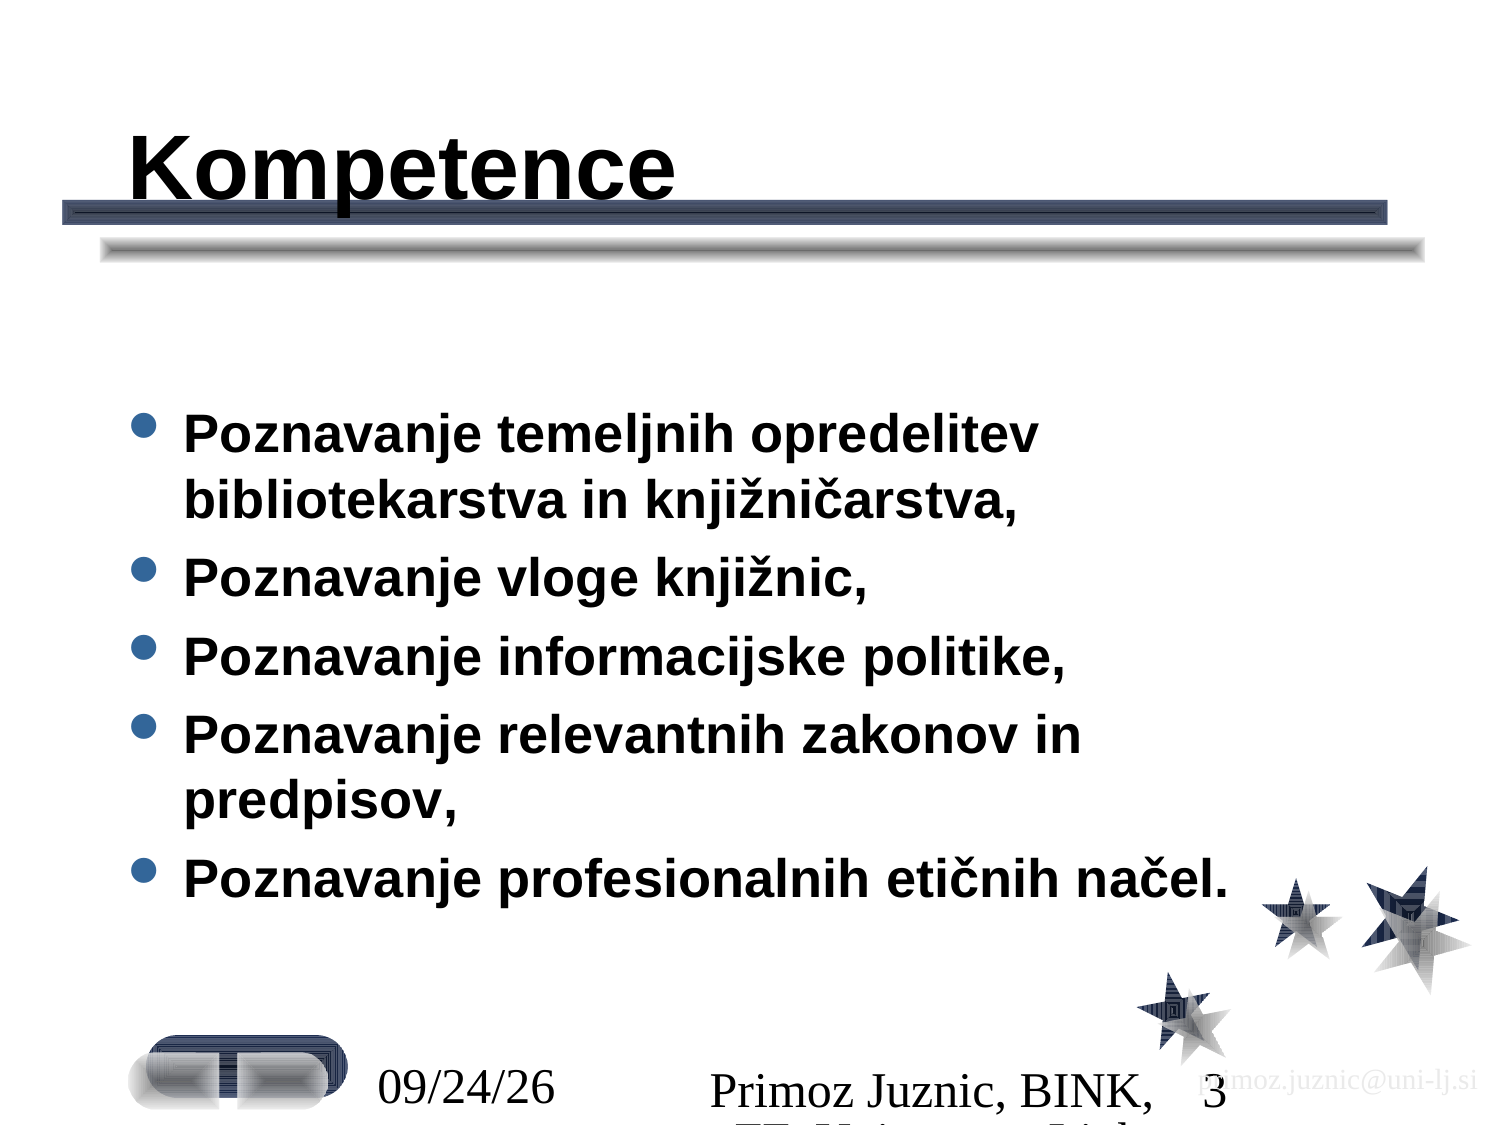

# Kompetence
Poznavanje temeljnih opredelitev bibliotekarstva in knjižničarstva,
Poznavanje vloge knjižnic,
Poznavanje informacijske politike,
Poznavanje relevantnih zakonov in predpisov,
Poznavanje profesionalnih etičnih načel.
Primoz Juznic, BINK, FF, Univerza v Ljubljani
3